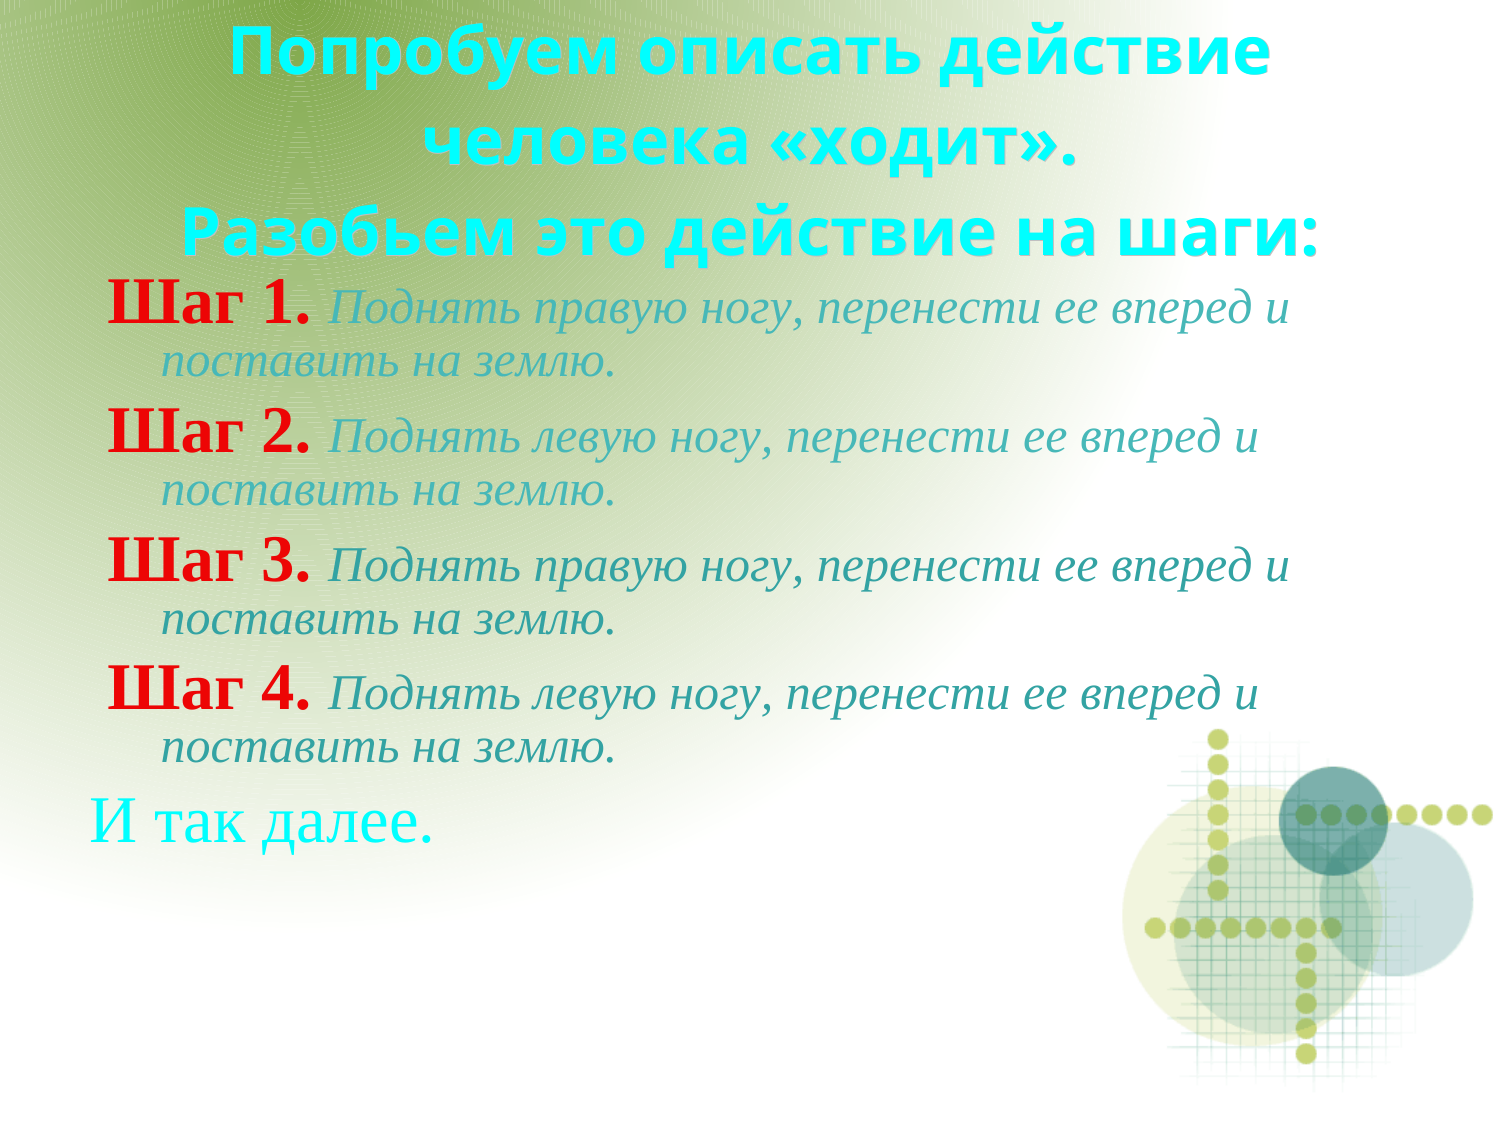

# Попробуем описать действие человека «ходит». Разобьем это действие на шаги:
Шаг 1. Поднять правую ногу, перенести ее вперед и поставить на землю.
Шаг 2. Поднять левую ногу, перенести ее вперед и поставить на землю.
Шаг 3. Поднять правую ногу, перенести ее вперед и поставить на землю.
Шаг 4. Поднять левую ногу, перенести ее вперед и поставить на землю.
И так далее.